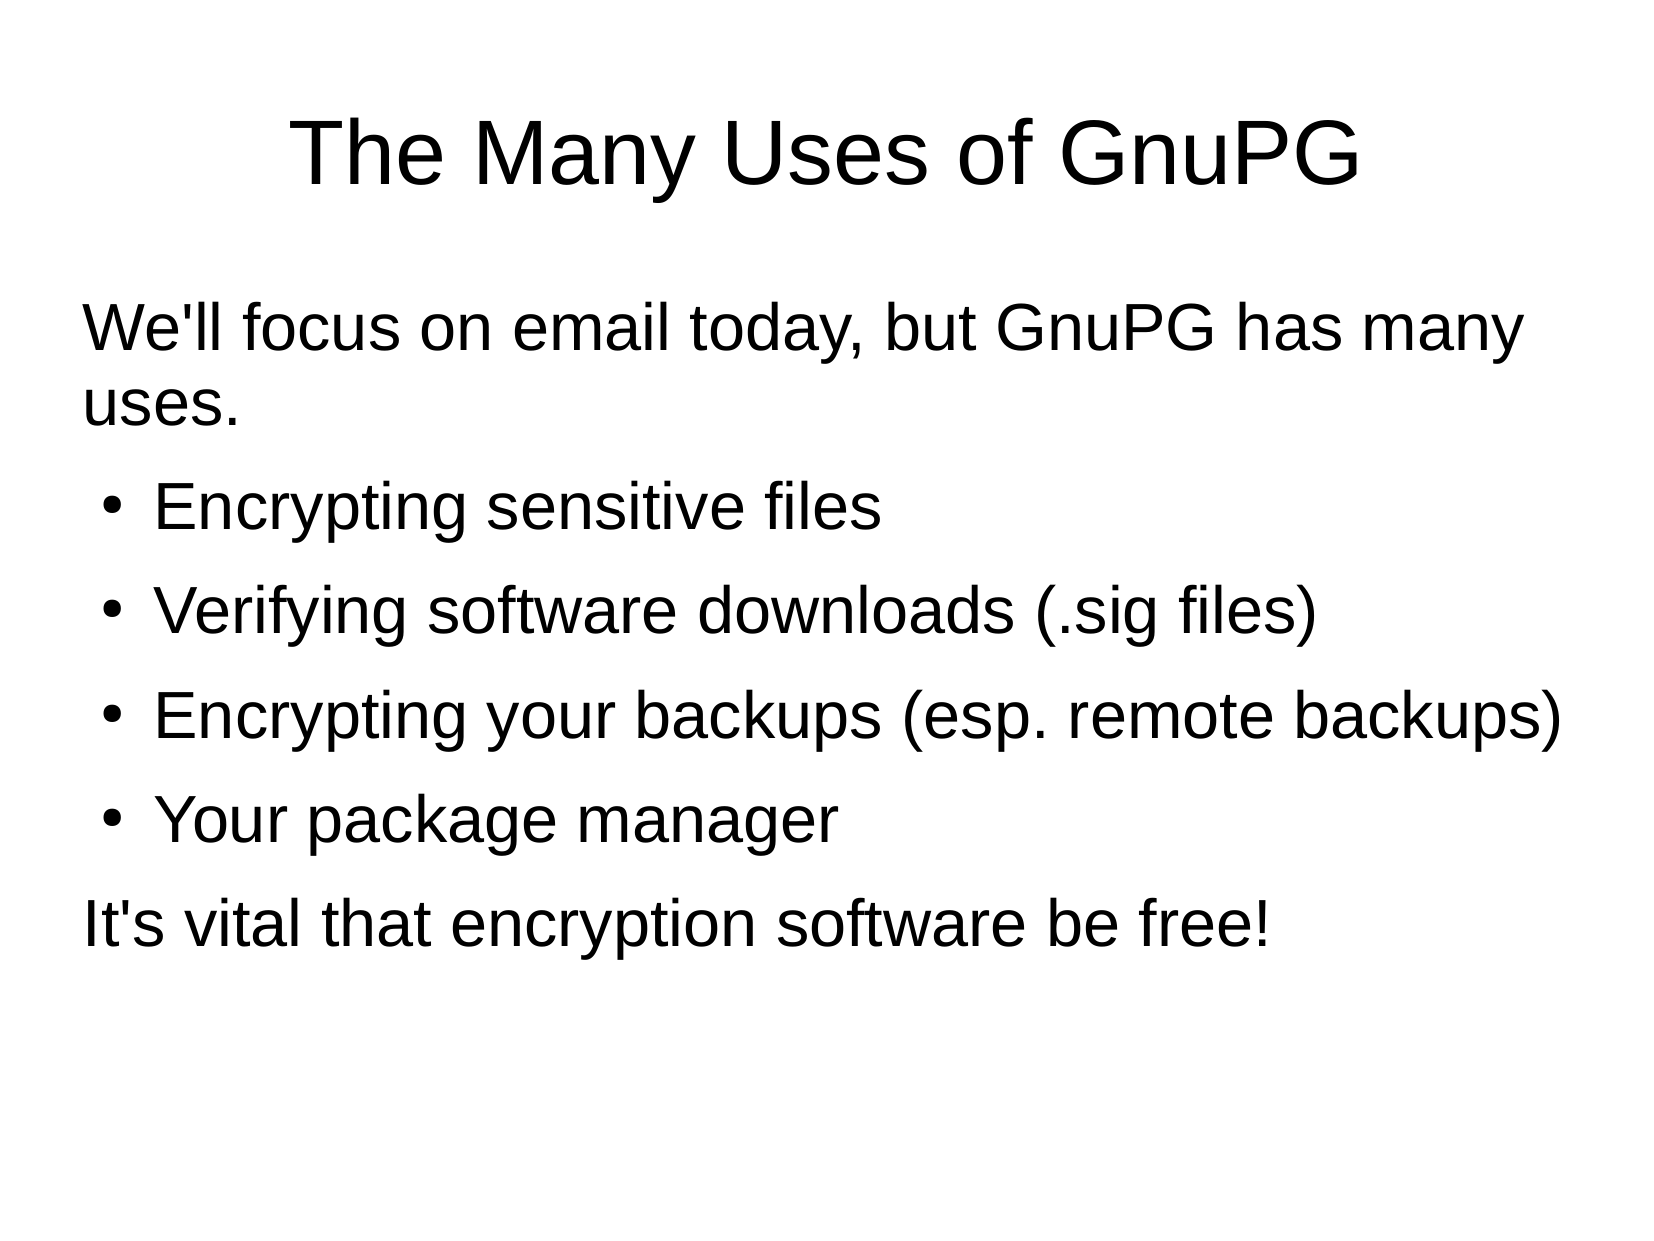

# The Many Uses of GnuPG
We'll focus on email today, but GnuPG has many uses.
Encrypting sensitive files
Verifying software downloads (.sig files)
Encrypting your backups (esp. remote backups)
Your package manager
It's vital that encryption software be free!